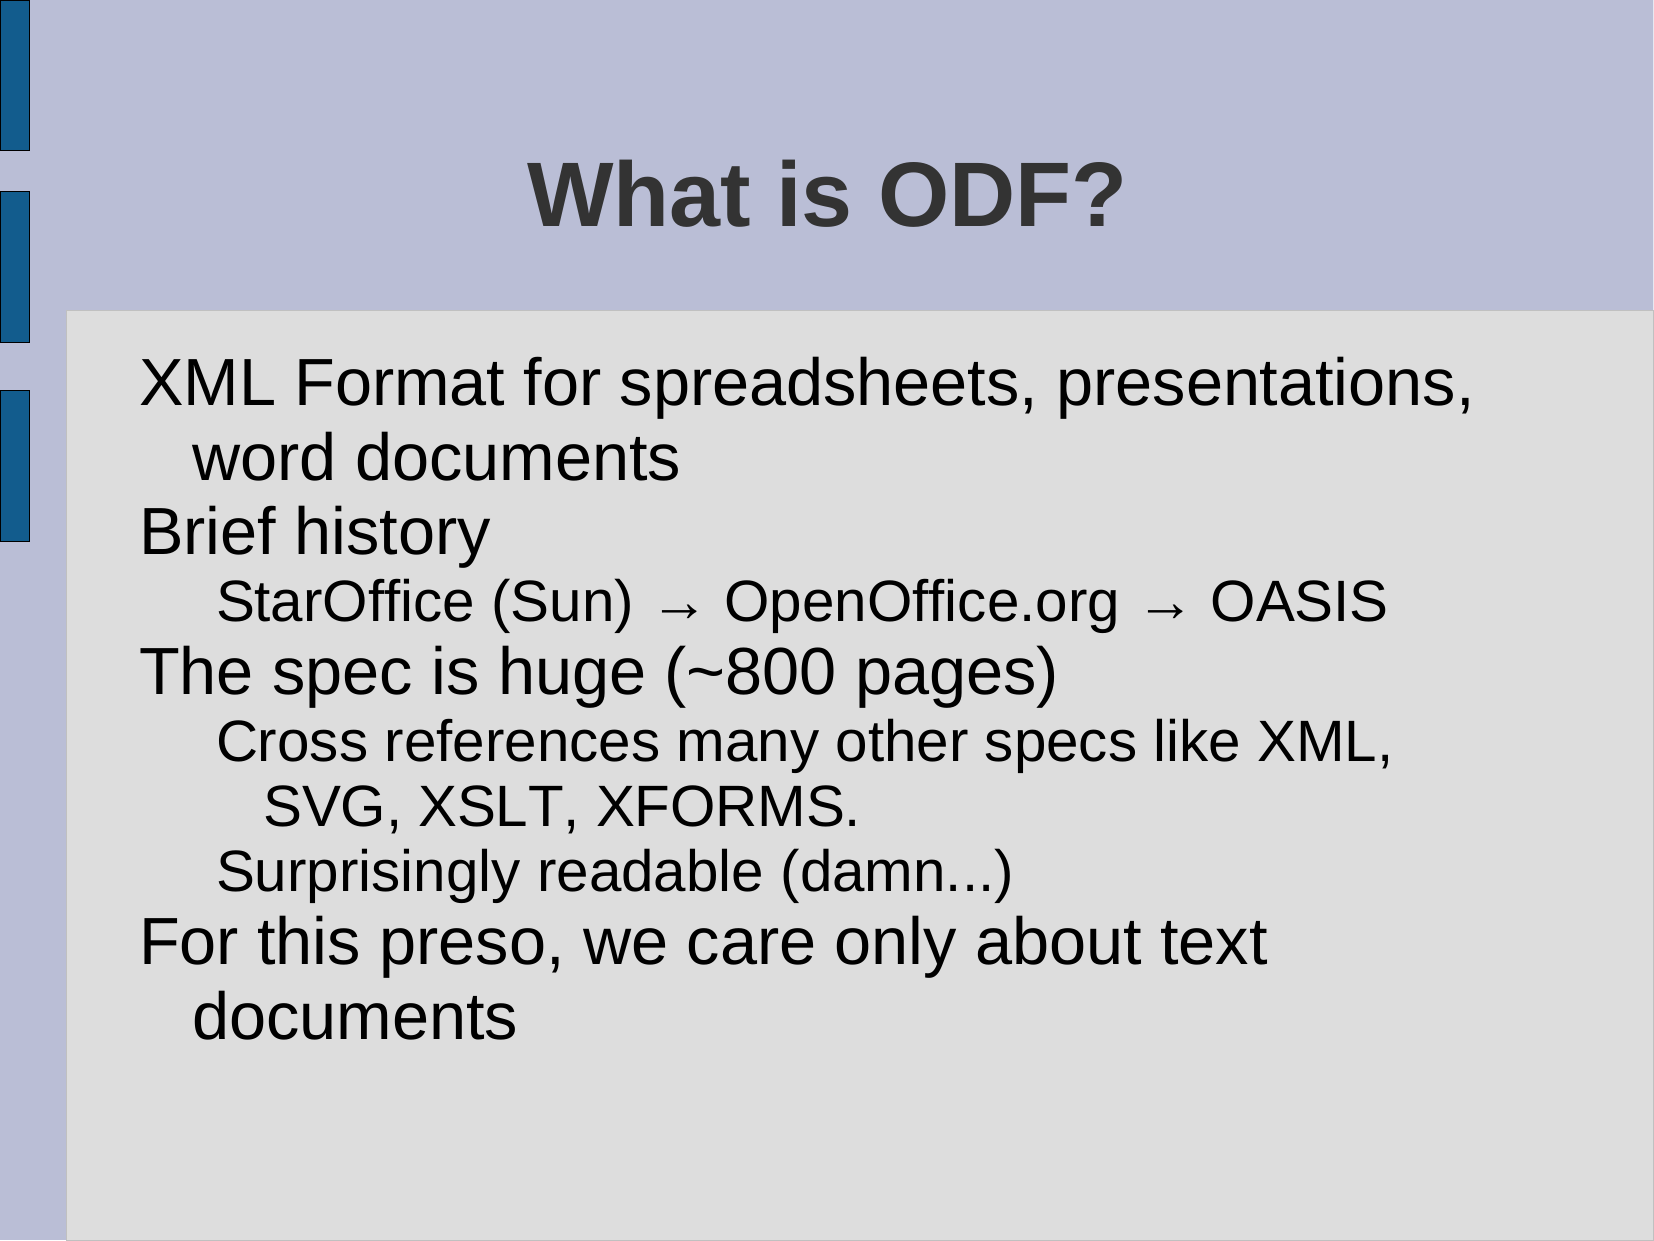

# What is ODF?
XML Format for spreadsheets, presentations, word documents
Brief history
StarOffice (Sun) → OpenOffice.org → OASIS
The spec is huge (~800 pages)
Cross references many other specs like XML, SVG, XSLT, XFORMS.
Surprisingly readable (damn...)
For this preso, we care only about text documents